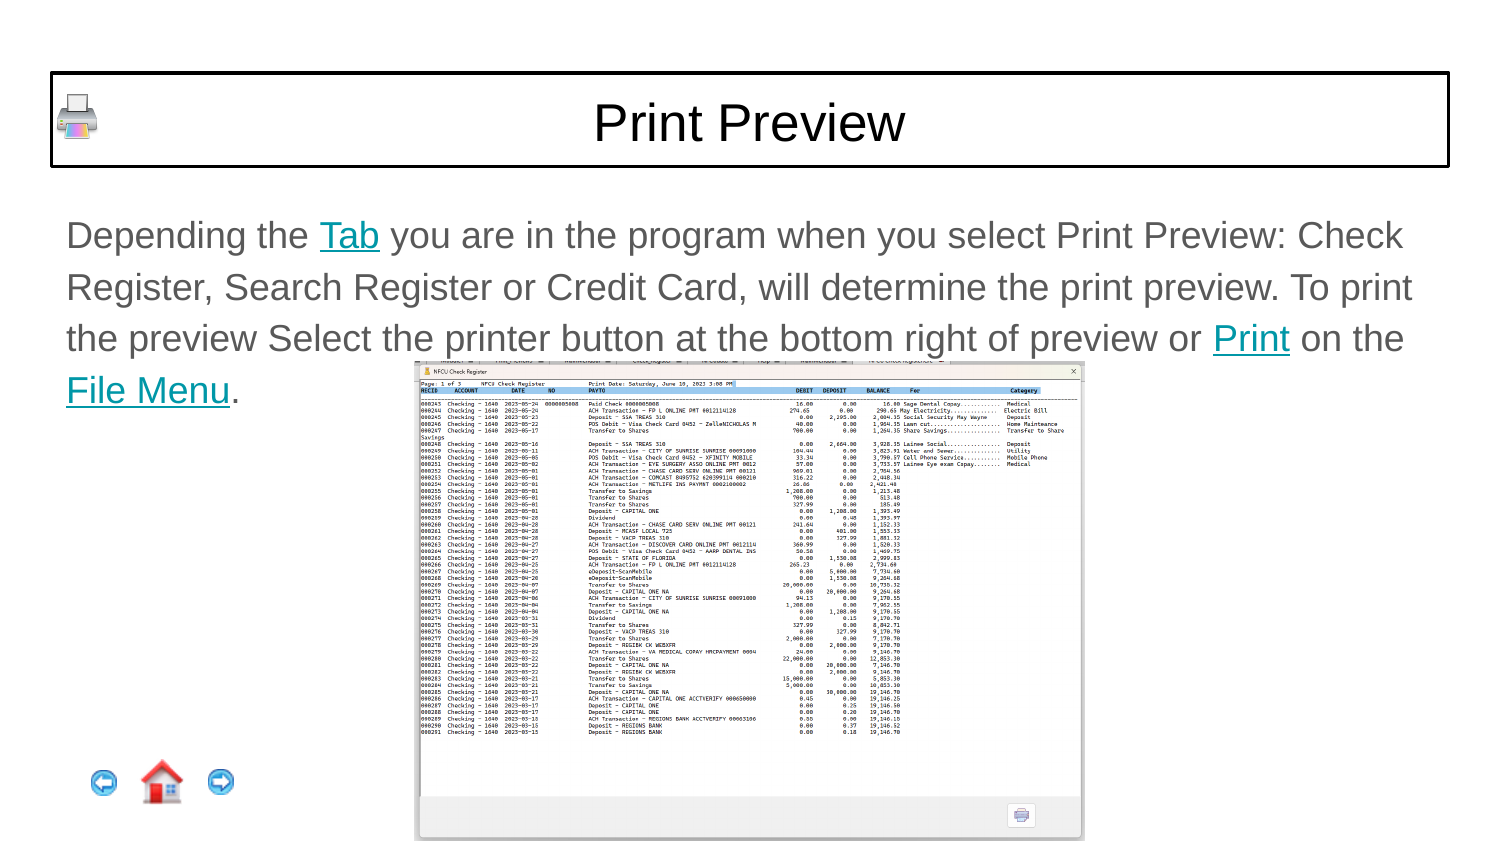

# Print Preview
Depending the Tab you are in the program when you select Print Preview: Check Register, Search Register or Credit Card, will determine the print preview. To print the preview Select the printer button at the bottom right of preview or Print on the File Menu.